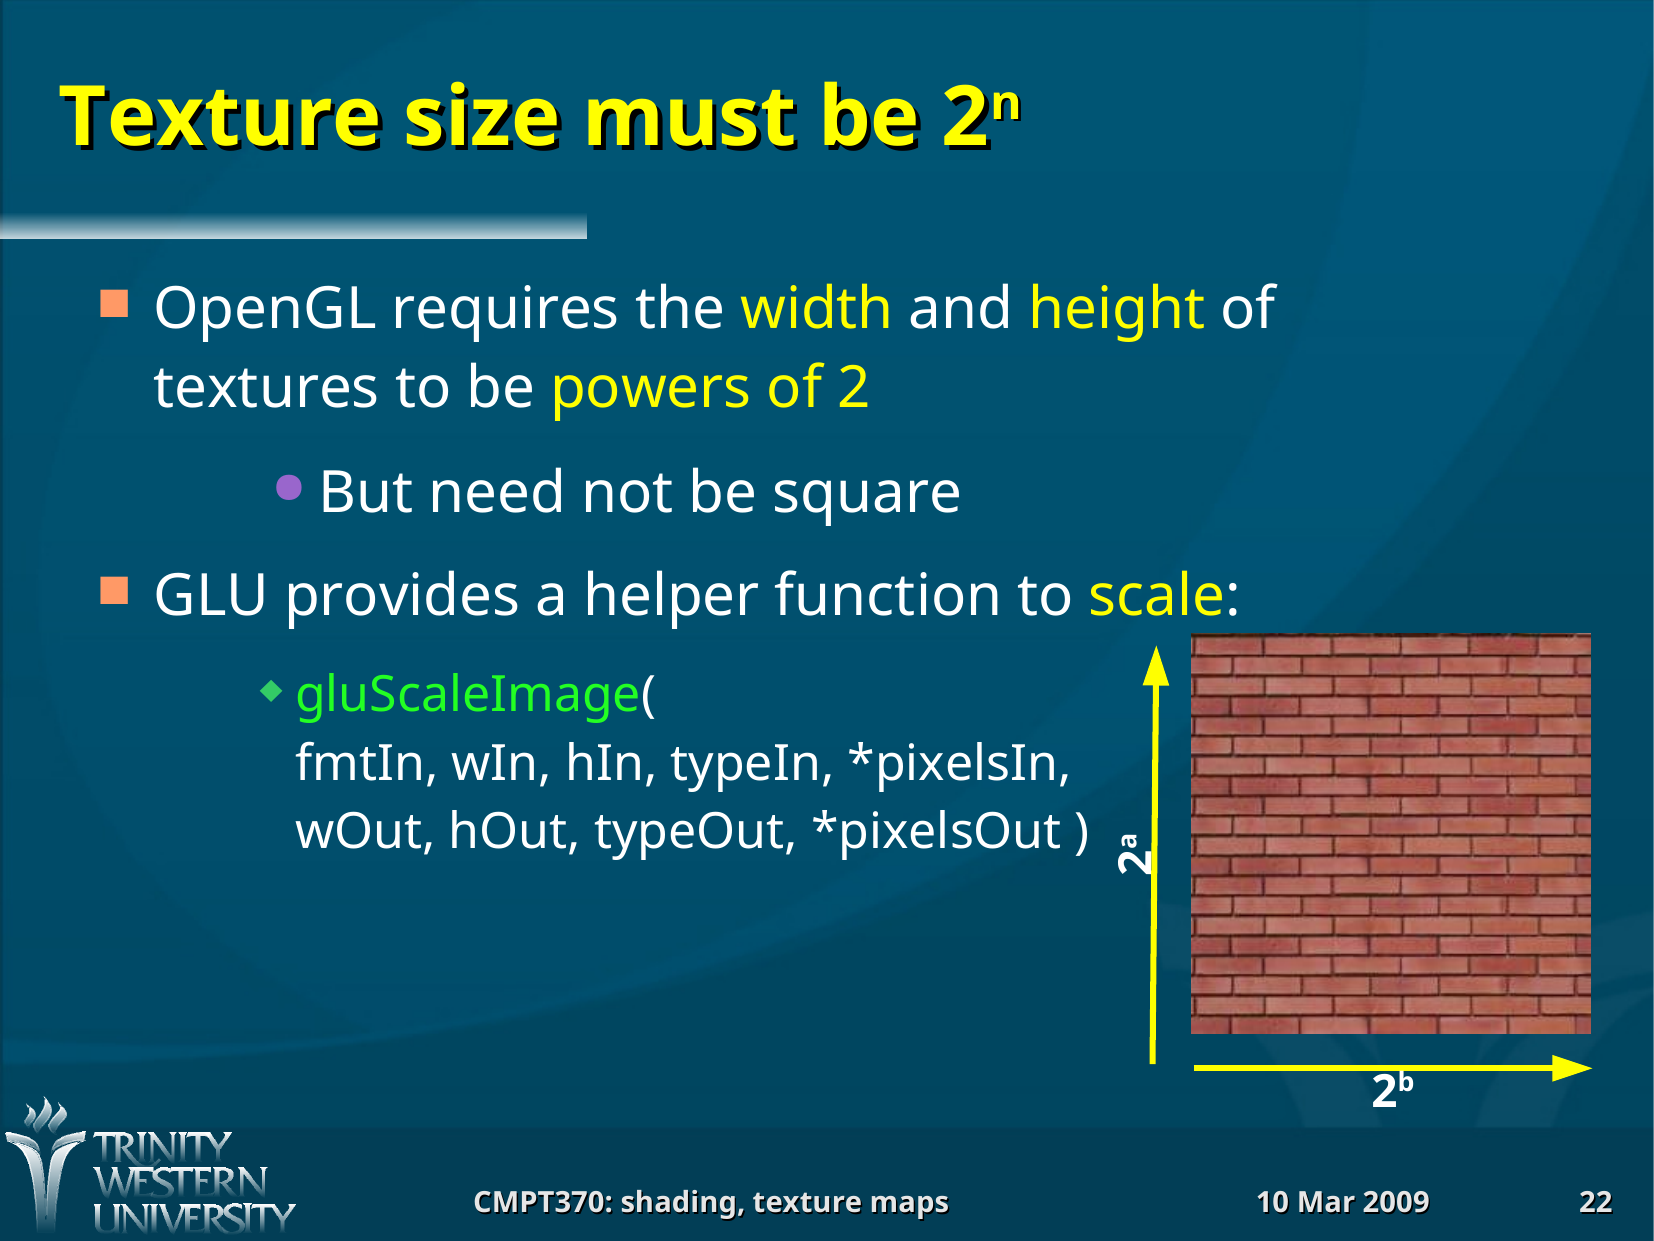

# Texture size must be 2n
OpenGL requires the width and height of textures to be powers of 2
But need not be square
GLU provides a helper function to scale:
gluScaleImage(
fmtIn, wIn, hIn, typeIn, *pixelsIn,
wOut, hOut, typeOut, *pixelsOut )
2a
2b
CMPT370: shading, texture maps
10 Mar 2009
22